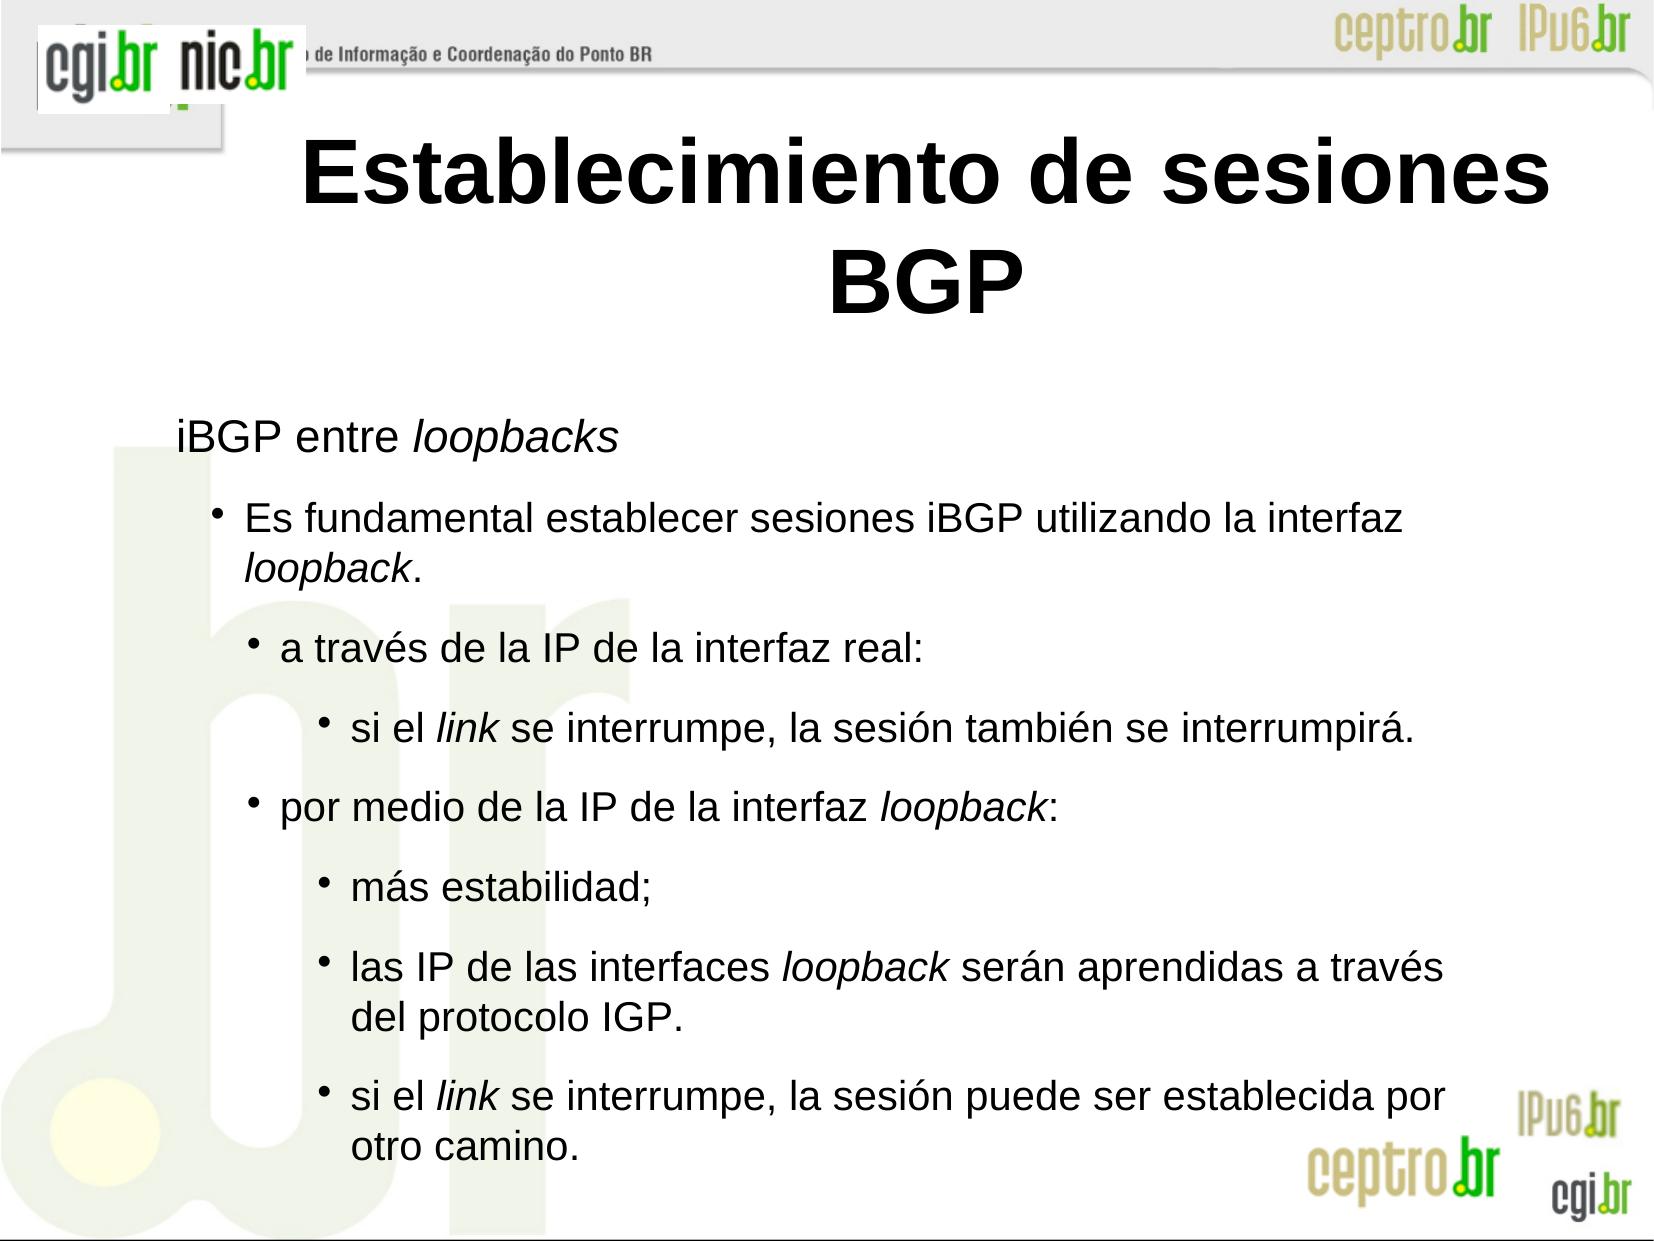

Establecimiento de sesiones BGP
iBGP entre loopbacks
Es fundamental establecer sesiones iBGP utilizando la interfaz loopback.
a través de la IP de la interfaz real:
si el link se interrumpe, la sesión también se interrumpirá.
por medio de la IP de la interfaz loopback:
más estabilidad;
las IP de las interfaces loopback serán aprendidas a través del protocolo IGP.
si el link se interrumpe, la sesión puede ser establecida por otro camino.